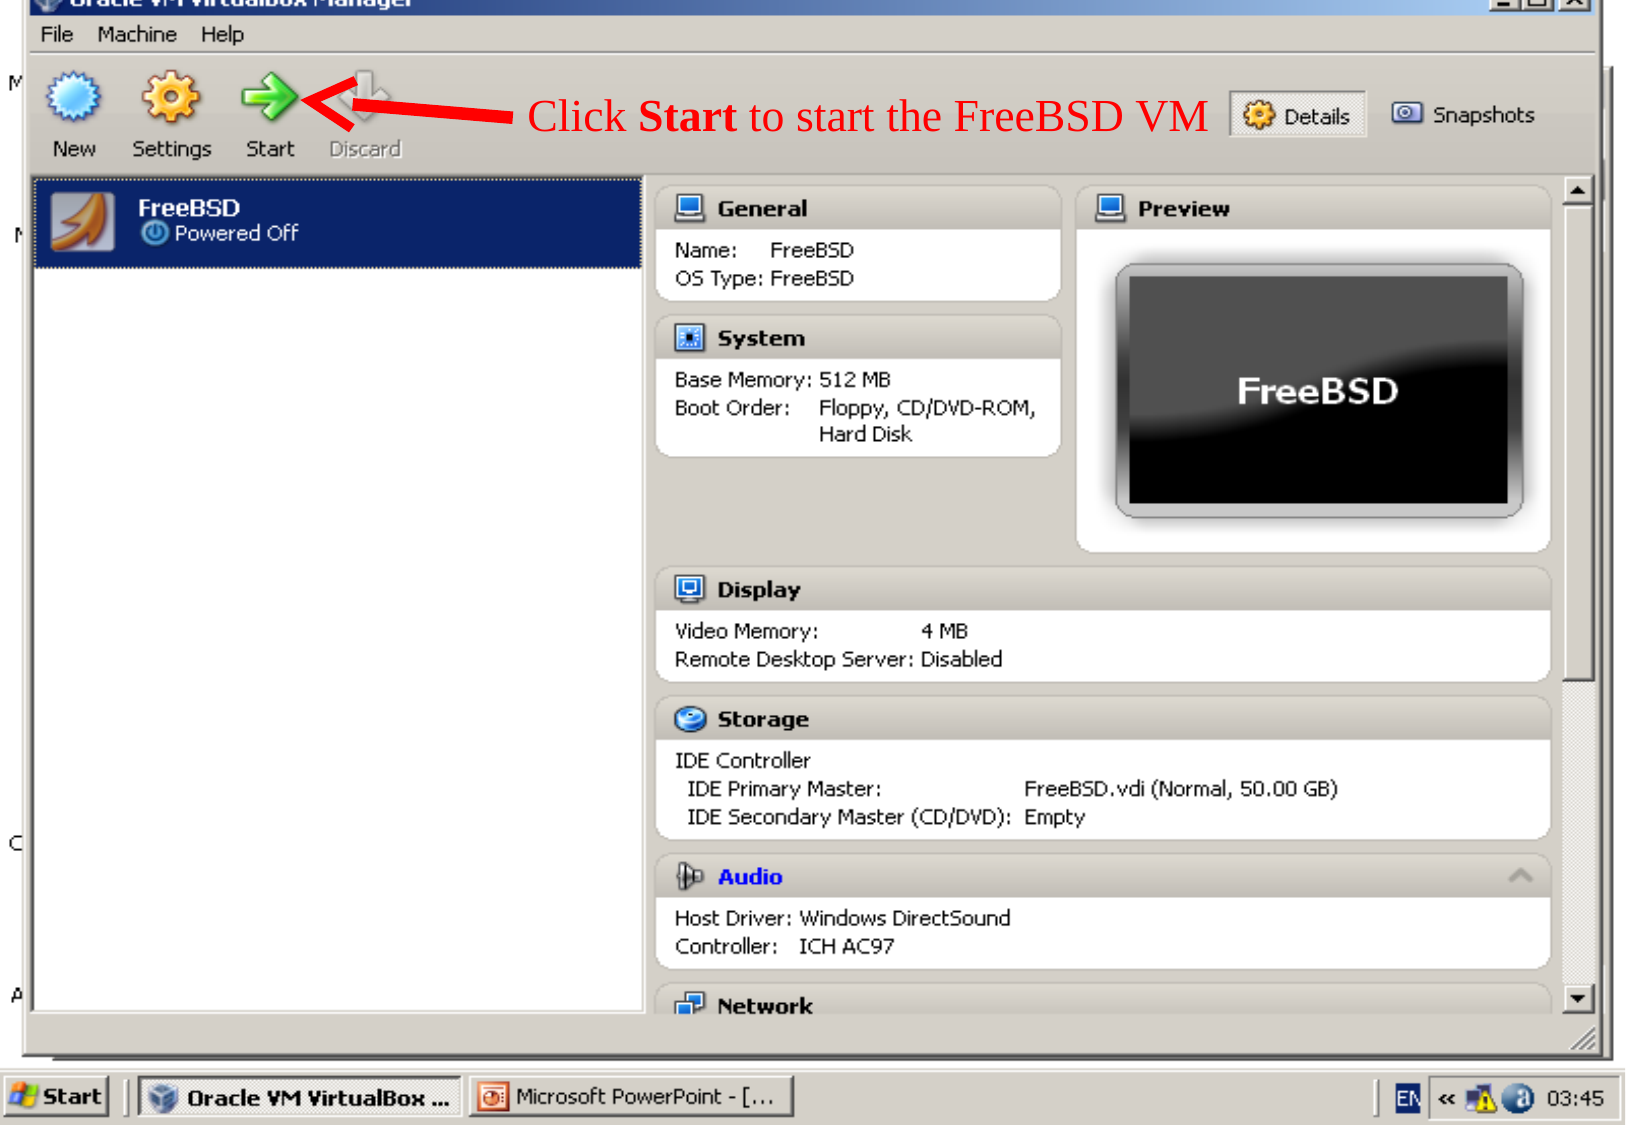

#
Click Start to start the FreeBSD VM